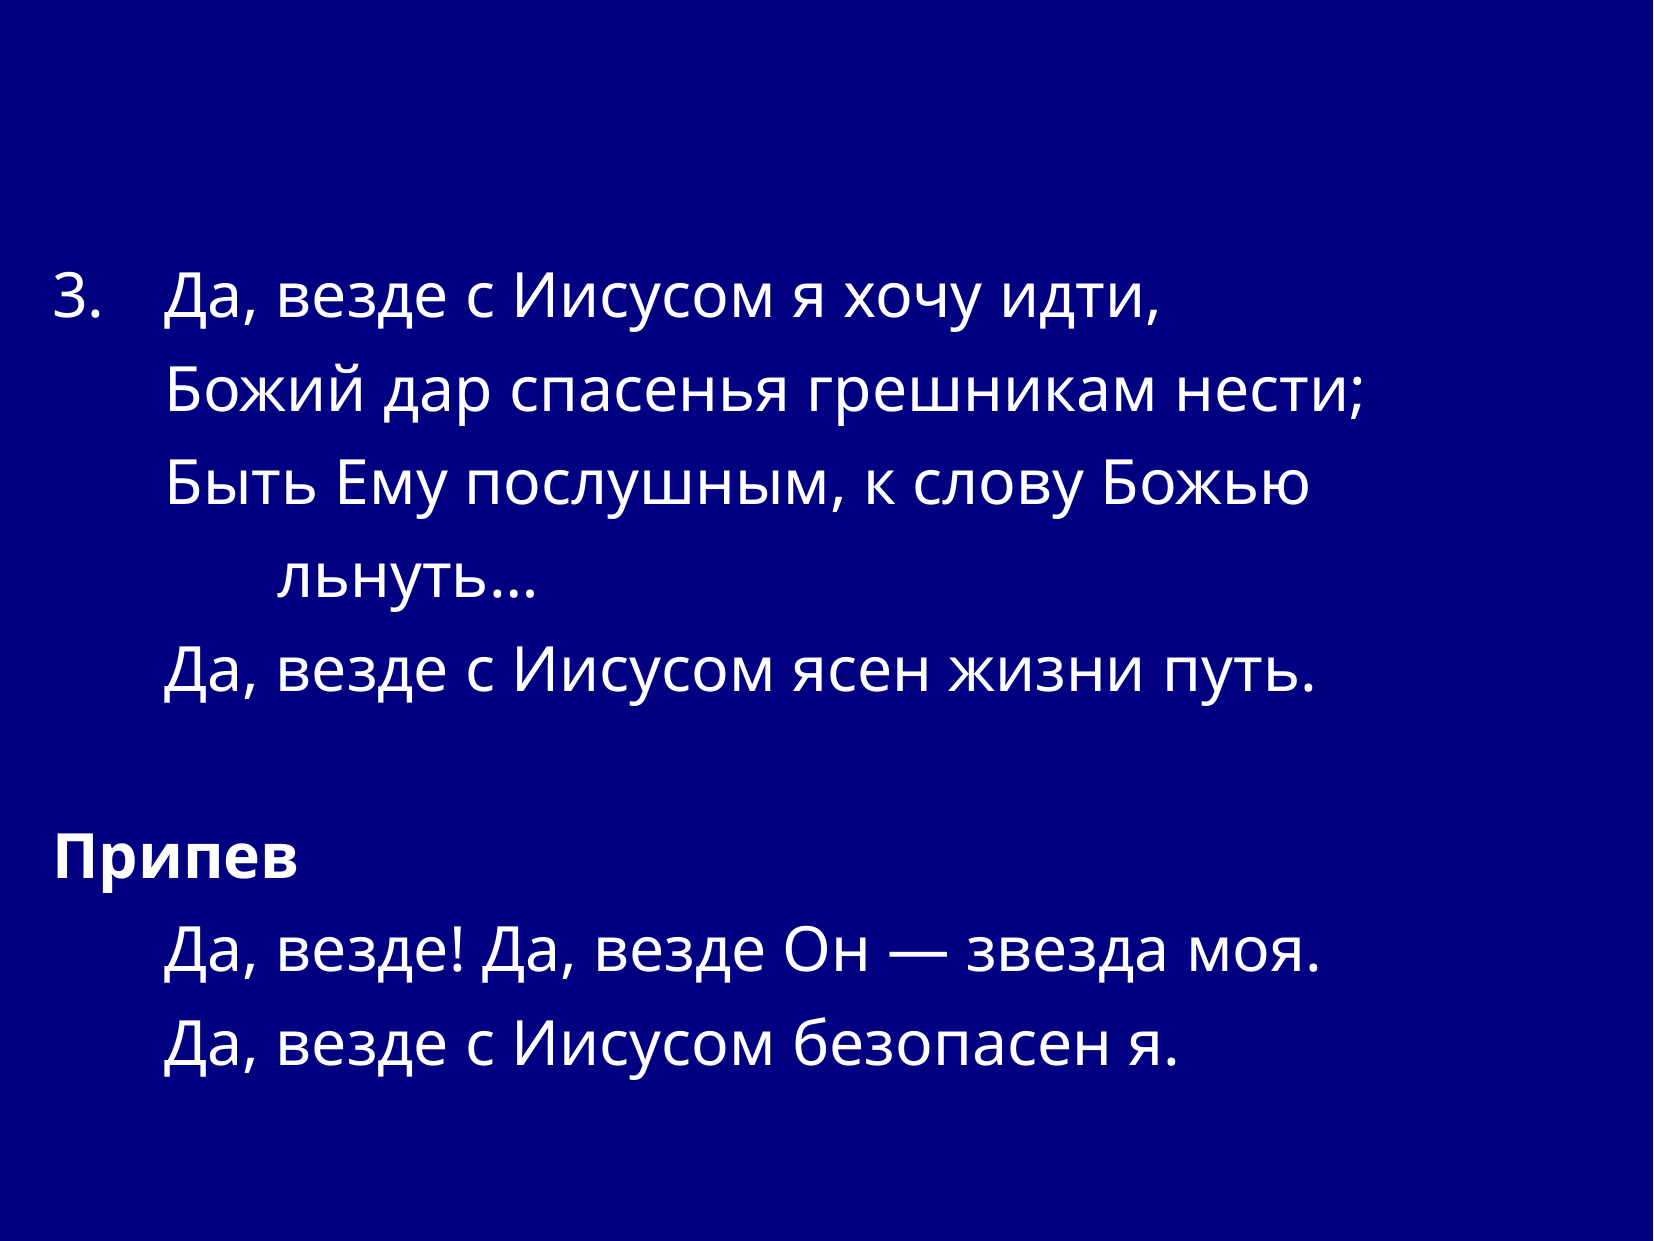

3.	Да, везде с Иисусом я хочу идти,
	Божий дар спасенья грешникам нести;
	Быть Ему послушным, к слову Божью
		льнуть…
	Да, везде с Иисусом ясен жизни путь.
Припев
	Да, везде! Да, везде Он — звезда моя.
	Да, везде с Иисусом безопасен я.